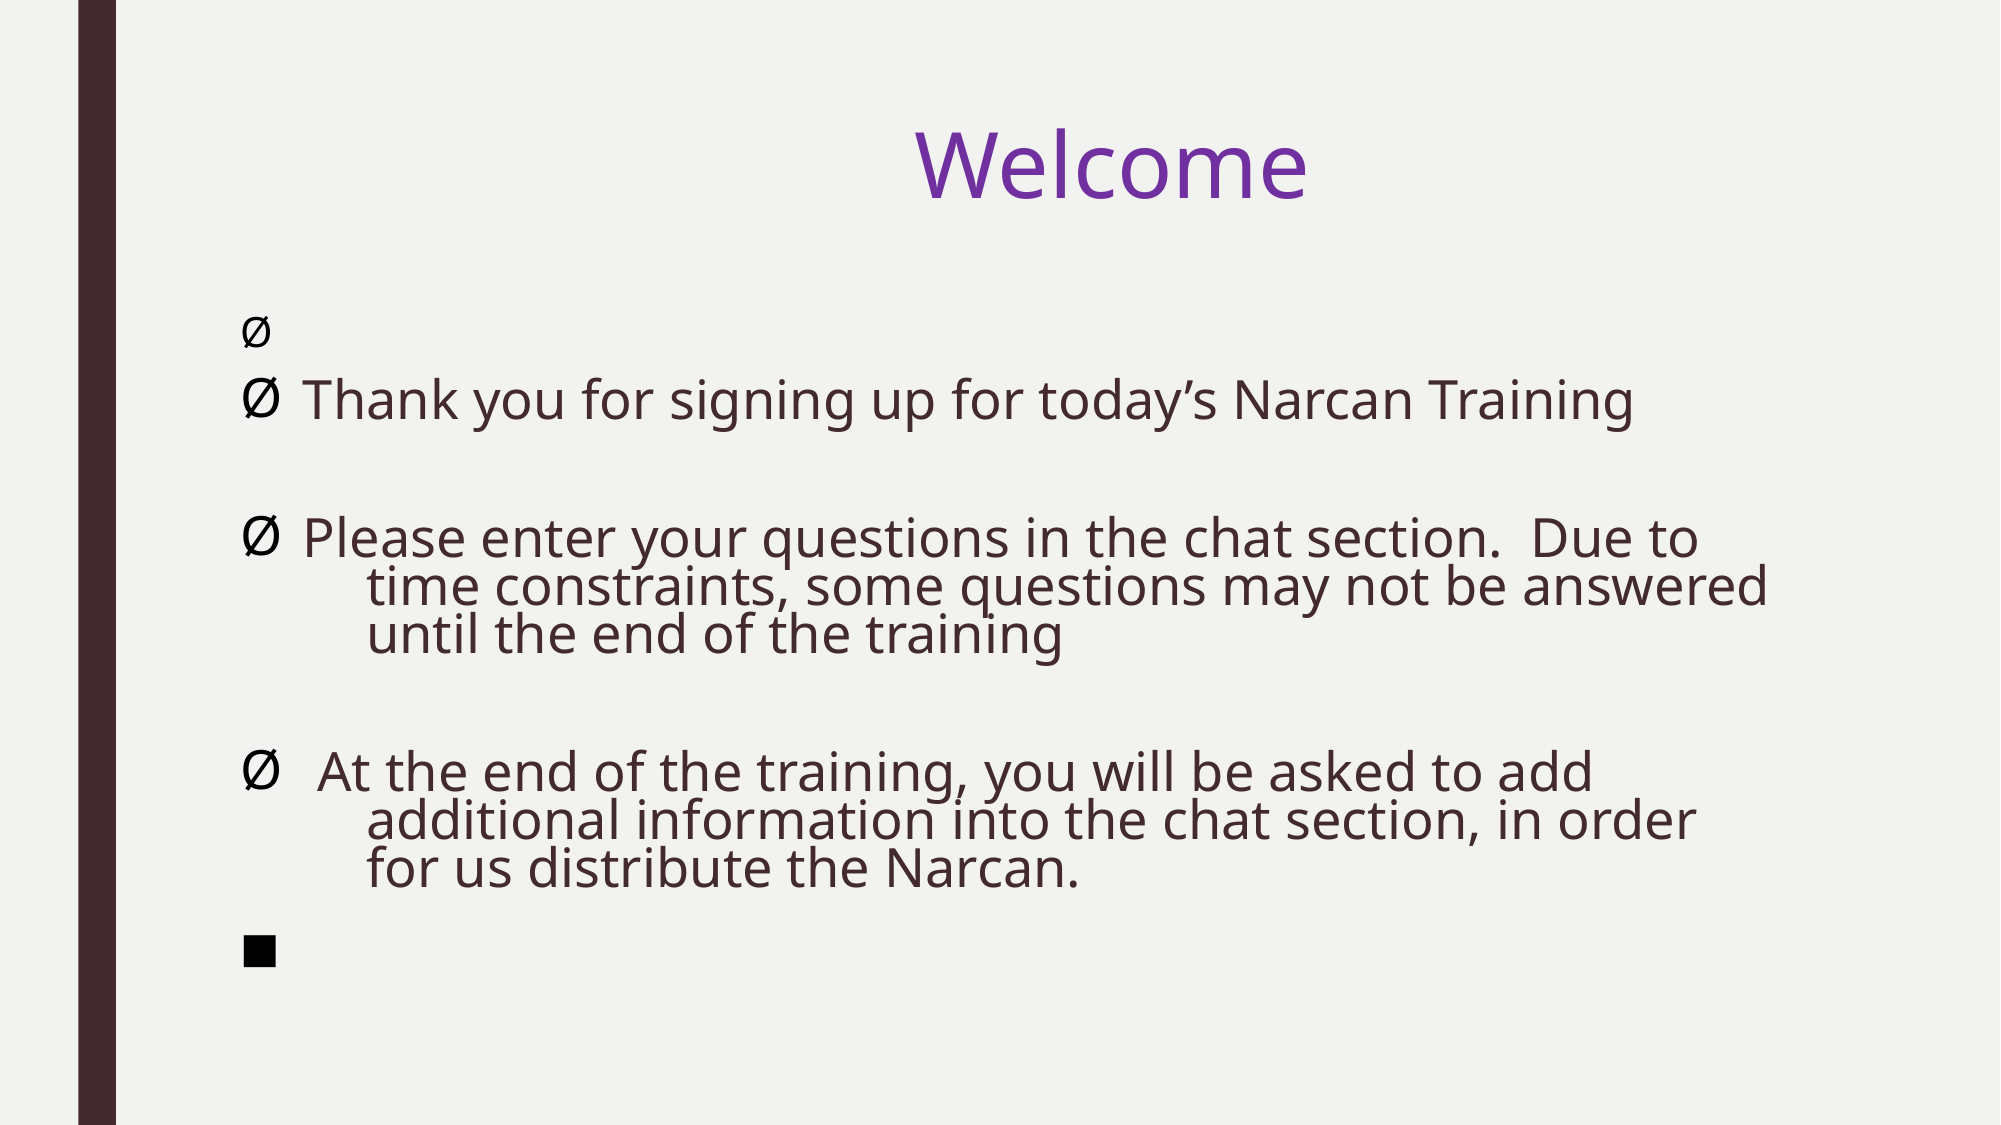

# Welcome
Thank you for signing up for today’s Narcan Training
Please enter your questions in the chat section.  Due to time constraints, some questions may not be answered until the end of the training
 At the end of the training, you will be asked to add additional information into the chat section, in order for us distribute the Narcan.